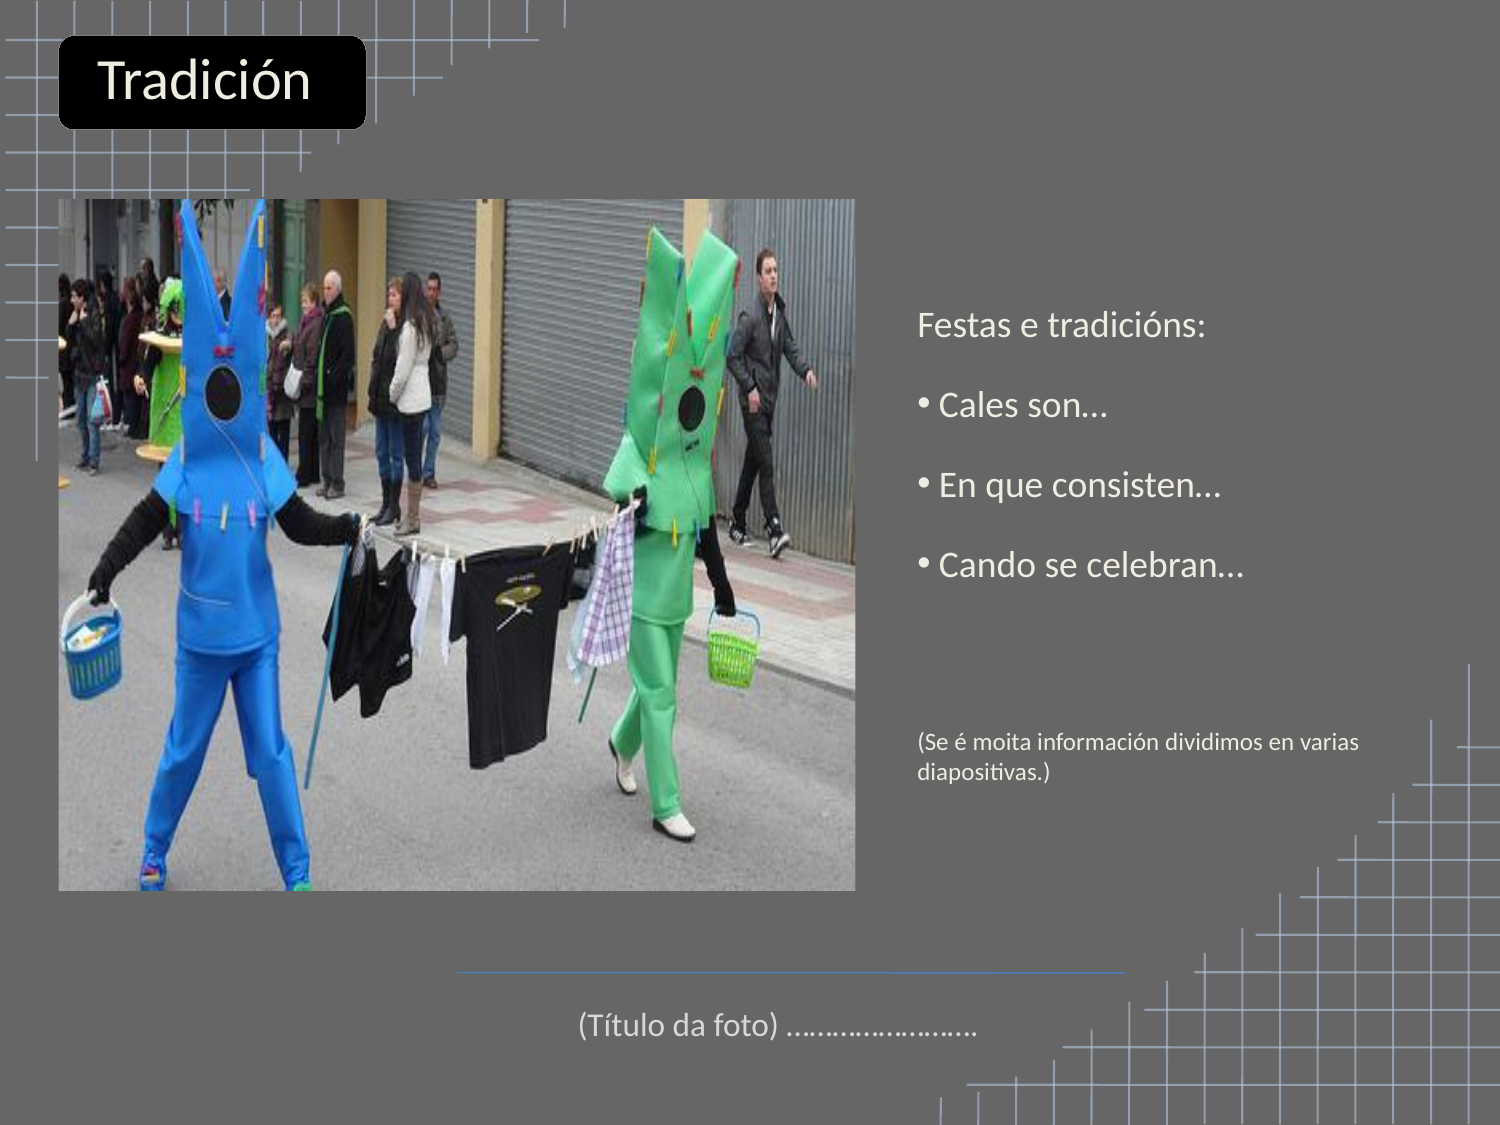

# Tradición
Festas e tradicións:
 Cales son…
 En que consisten…
 Cando se celebran…
(Se é moita información dividimos en varias diapositivas.)
(Título da foto) …………………….